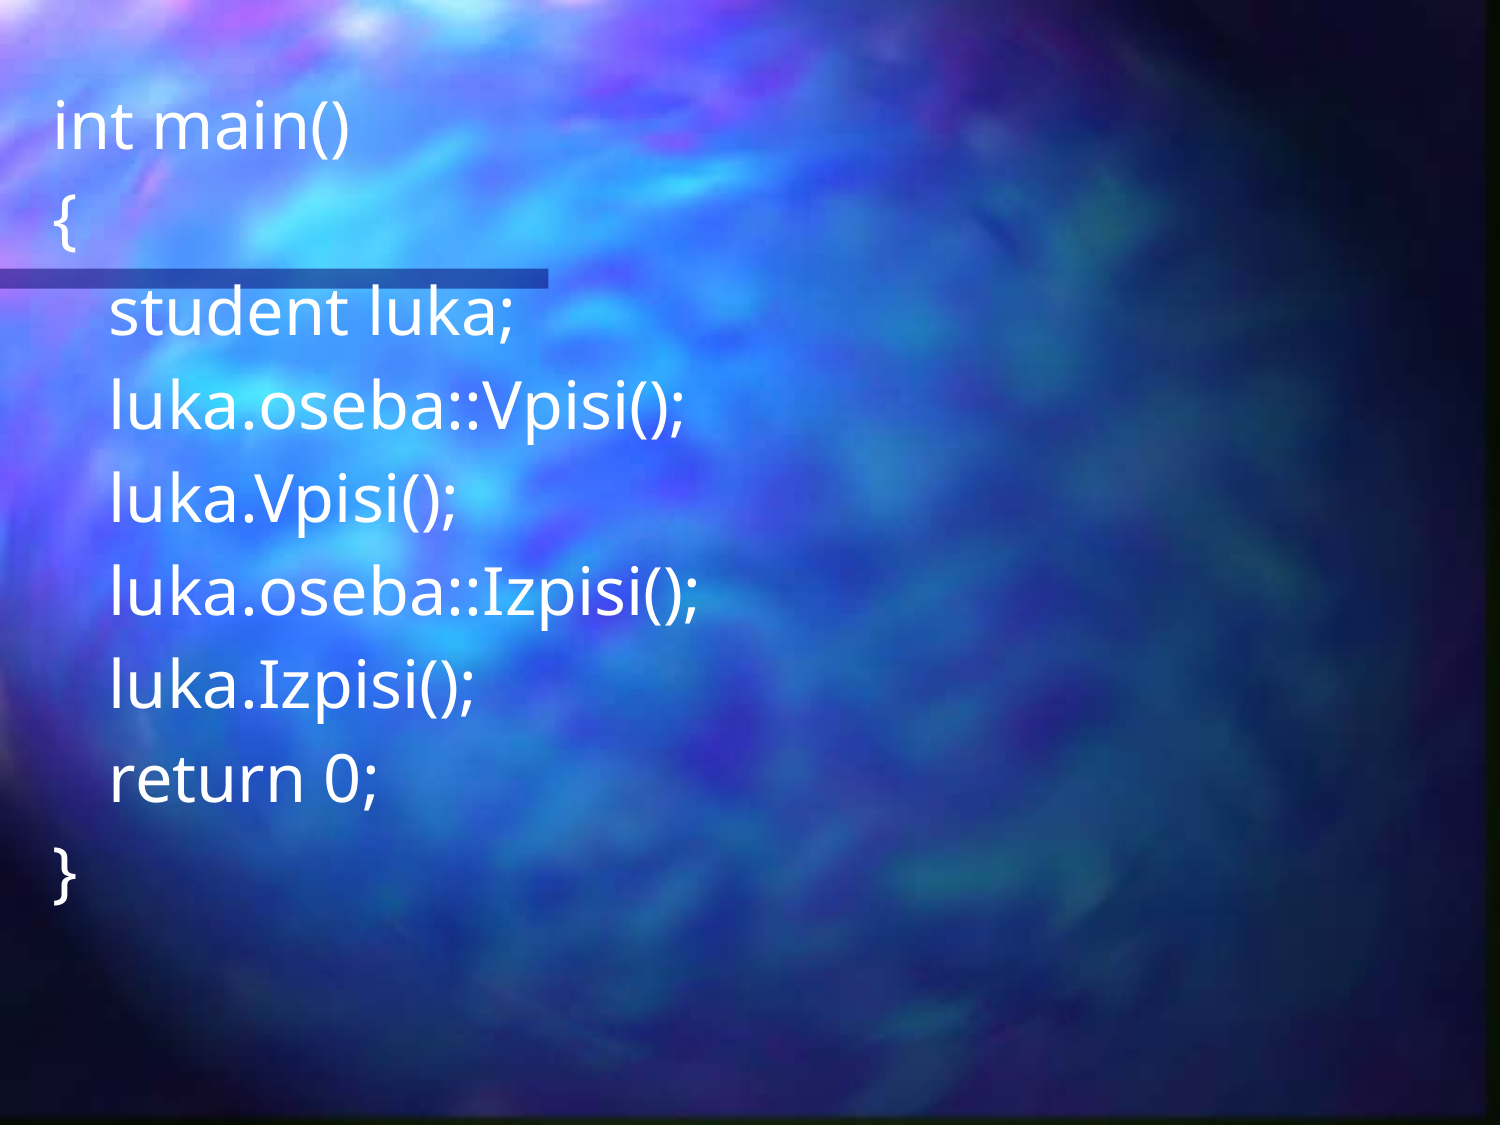

# int main()
{
	student luka;
	luka.oseba::Vpisi();
	luka.Vpisi();
	luka.oseba::Izpisi();
	luka.Izpisi();
	return 0;
}